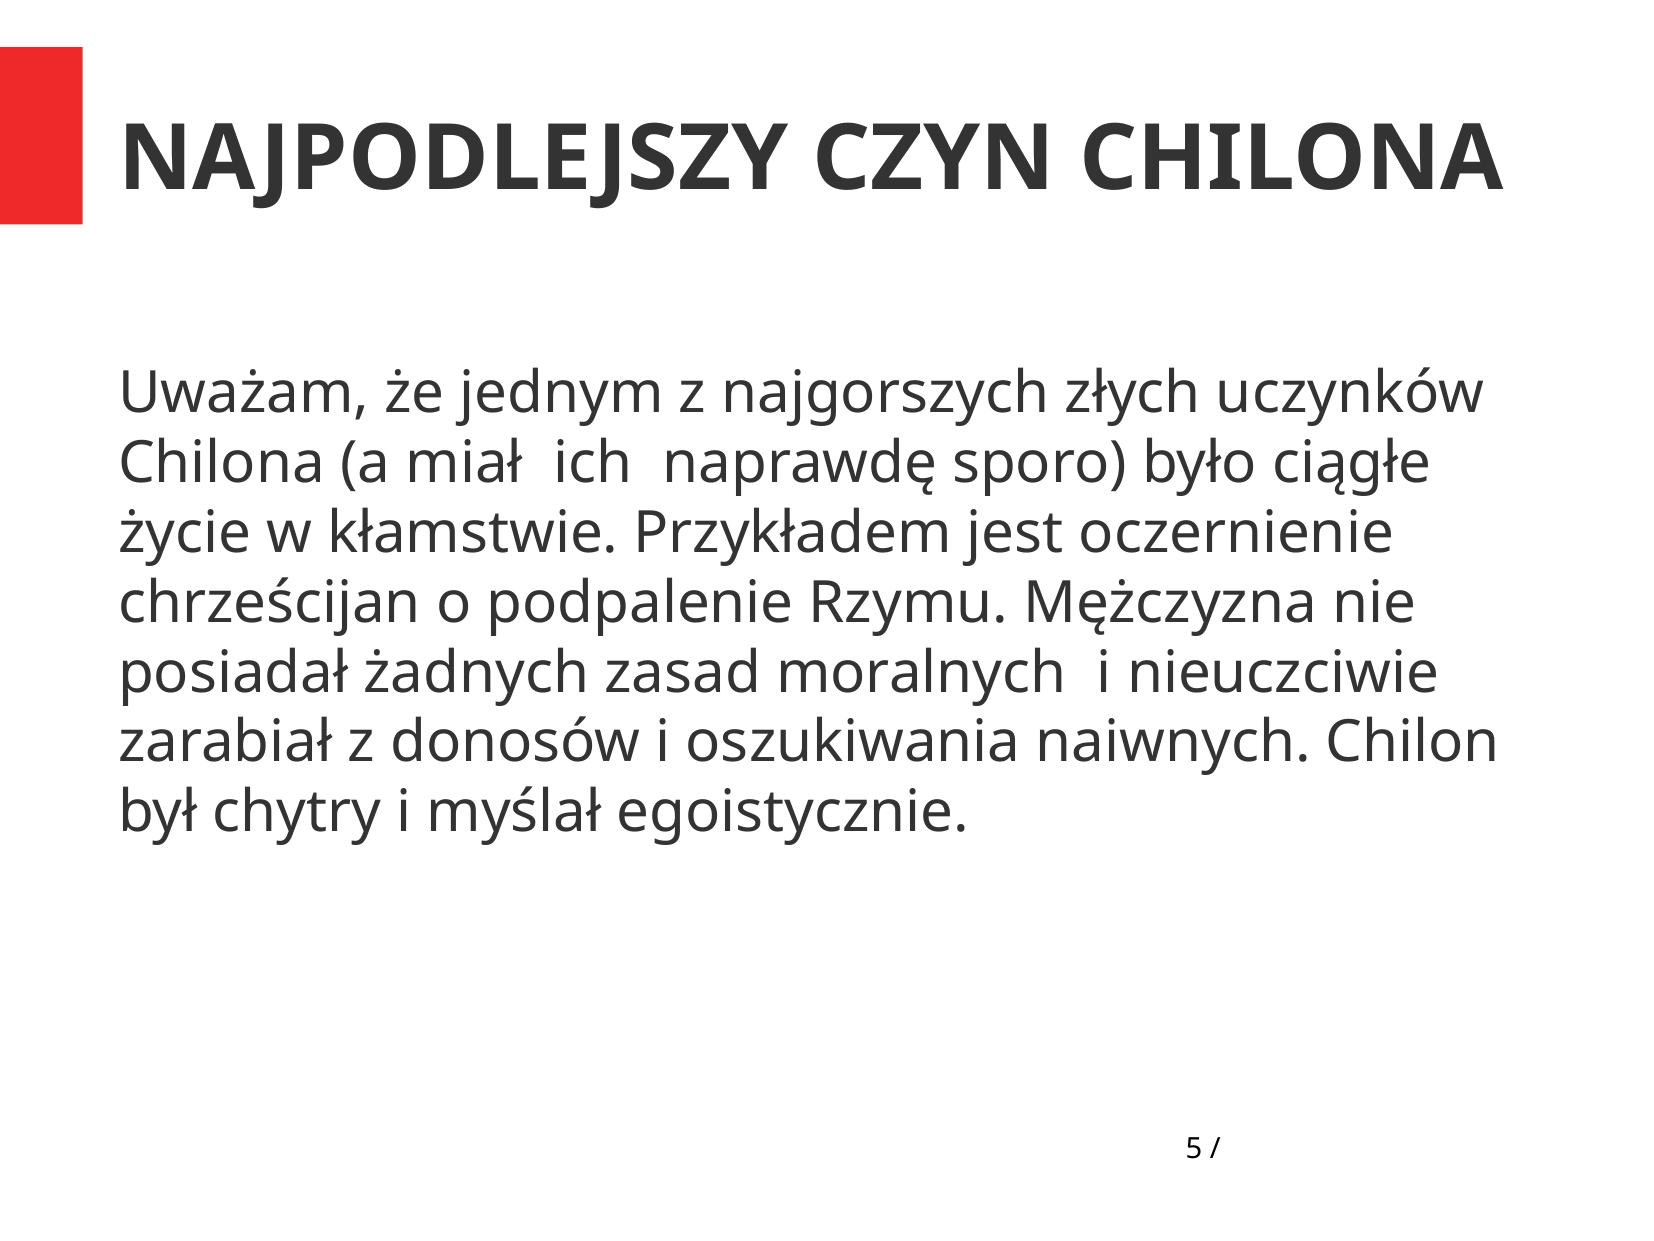

# NAJPODLEJSZY CZYN CHILONA
Uważam, że jednym z najgorszych złych uczynków Chilona (a miał ich naprawdę sporo) było ciągłe życie w kłamstwie. Przykładem jest oczernienie chrześcijan o podpalenie Rzymu. Mężczyzna nie posiadał żadnych zasad moralnych i nieuczciwie zarabiał z donosów i oszukiwania naiwnych. Chilon był chytry i myślał egoistycznie.